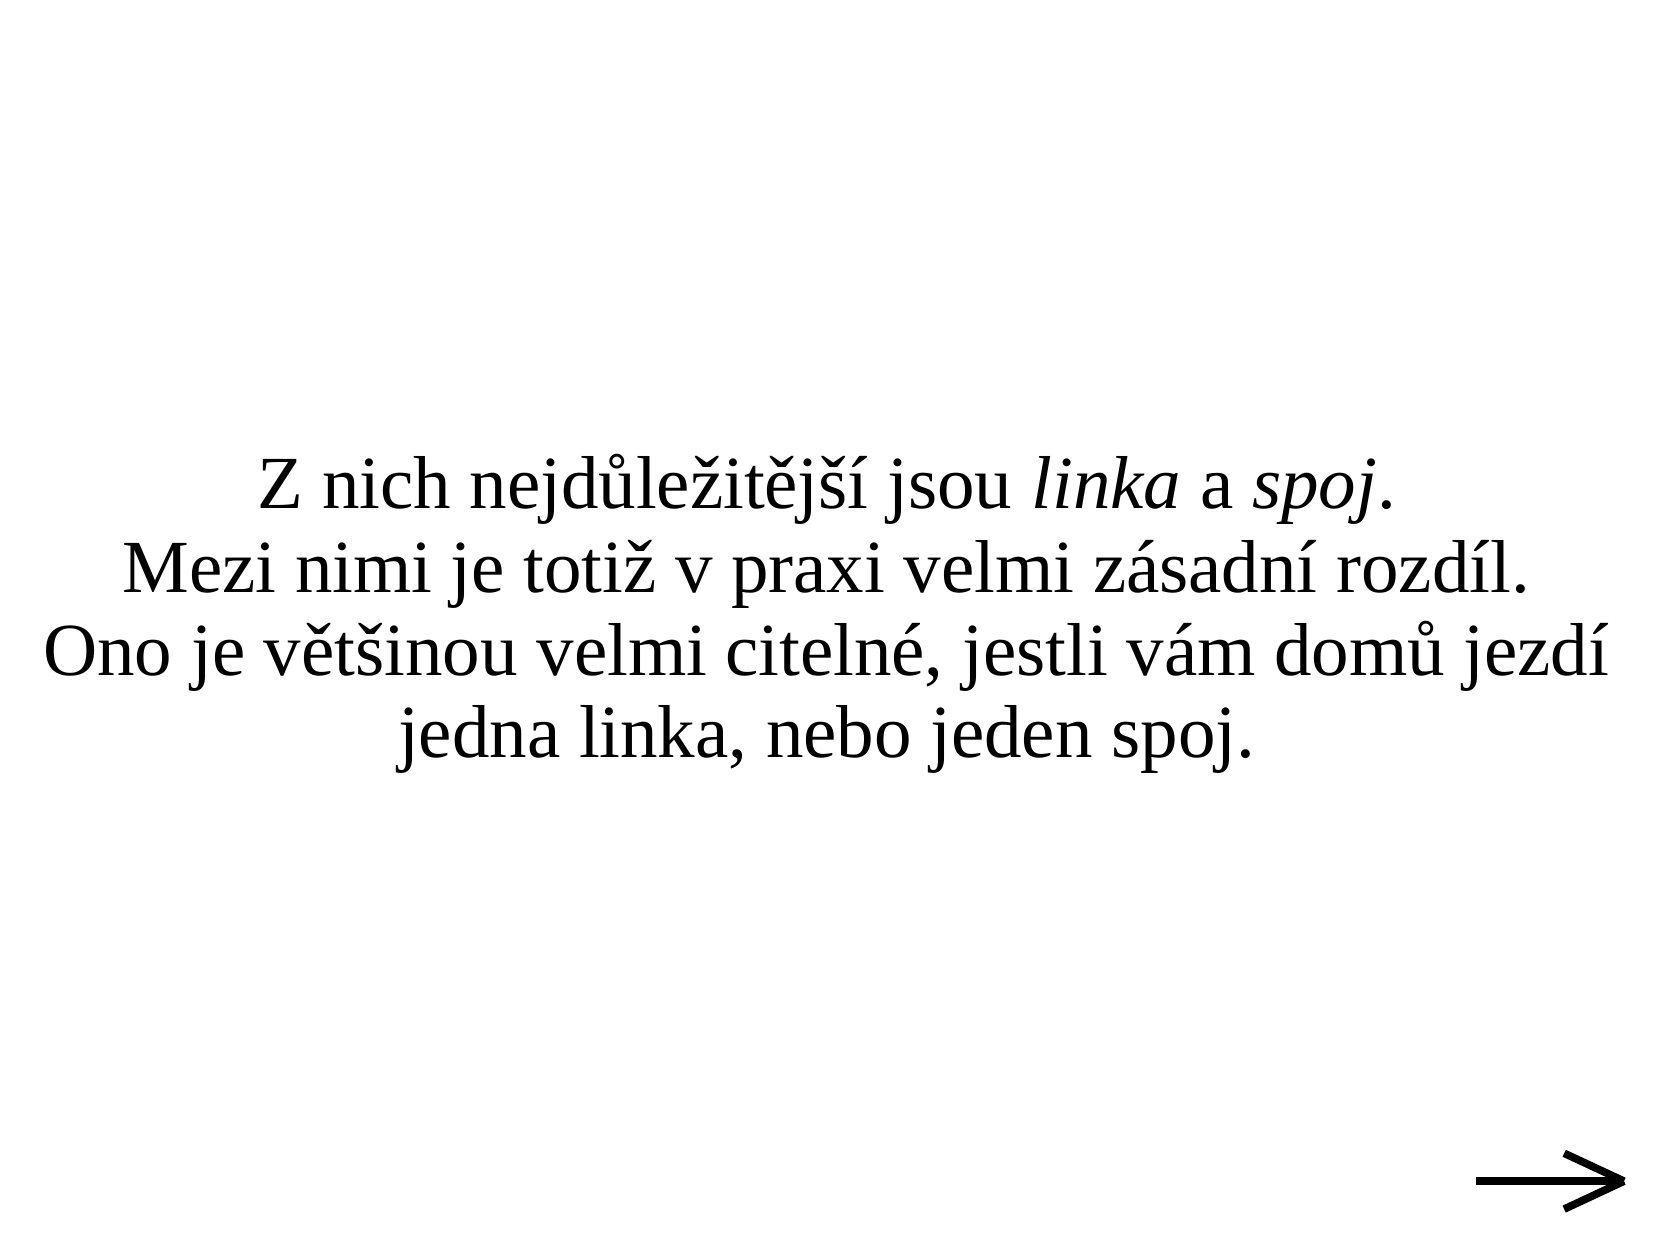

Z nich nejdůležitější jsou linka a spoj.
Mezi nimi je totiž v praxi velmi zásadní rozdíl.
Ono je většinou velmi citelné, jestli vám domů jezdí jedna linka, nebo jeden spoj.